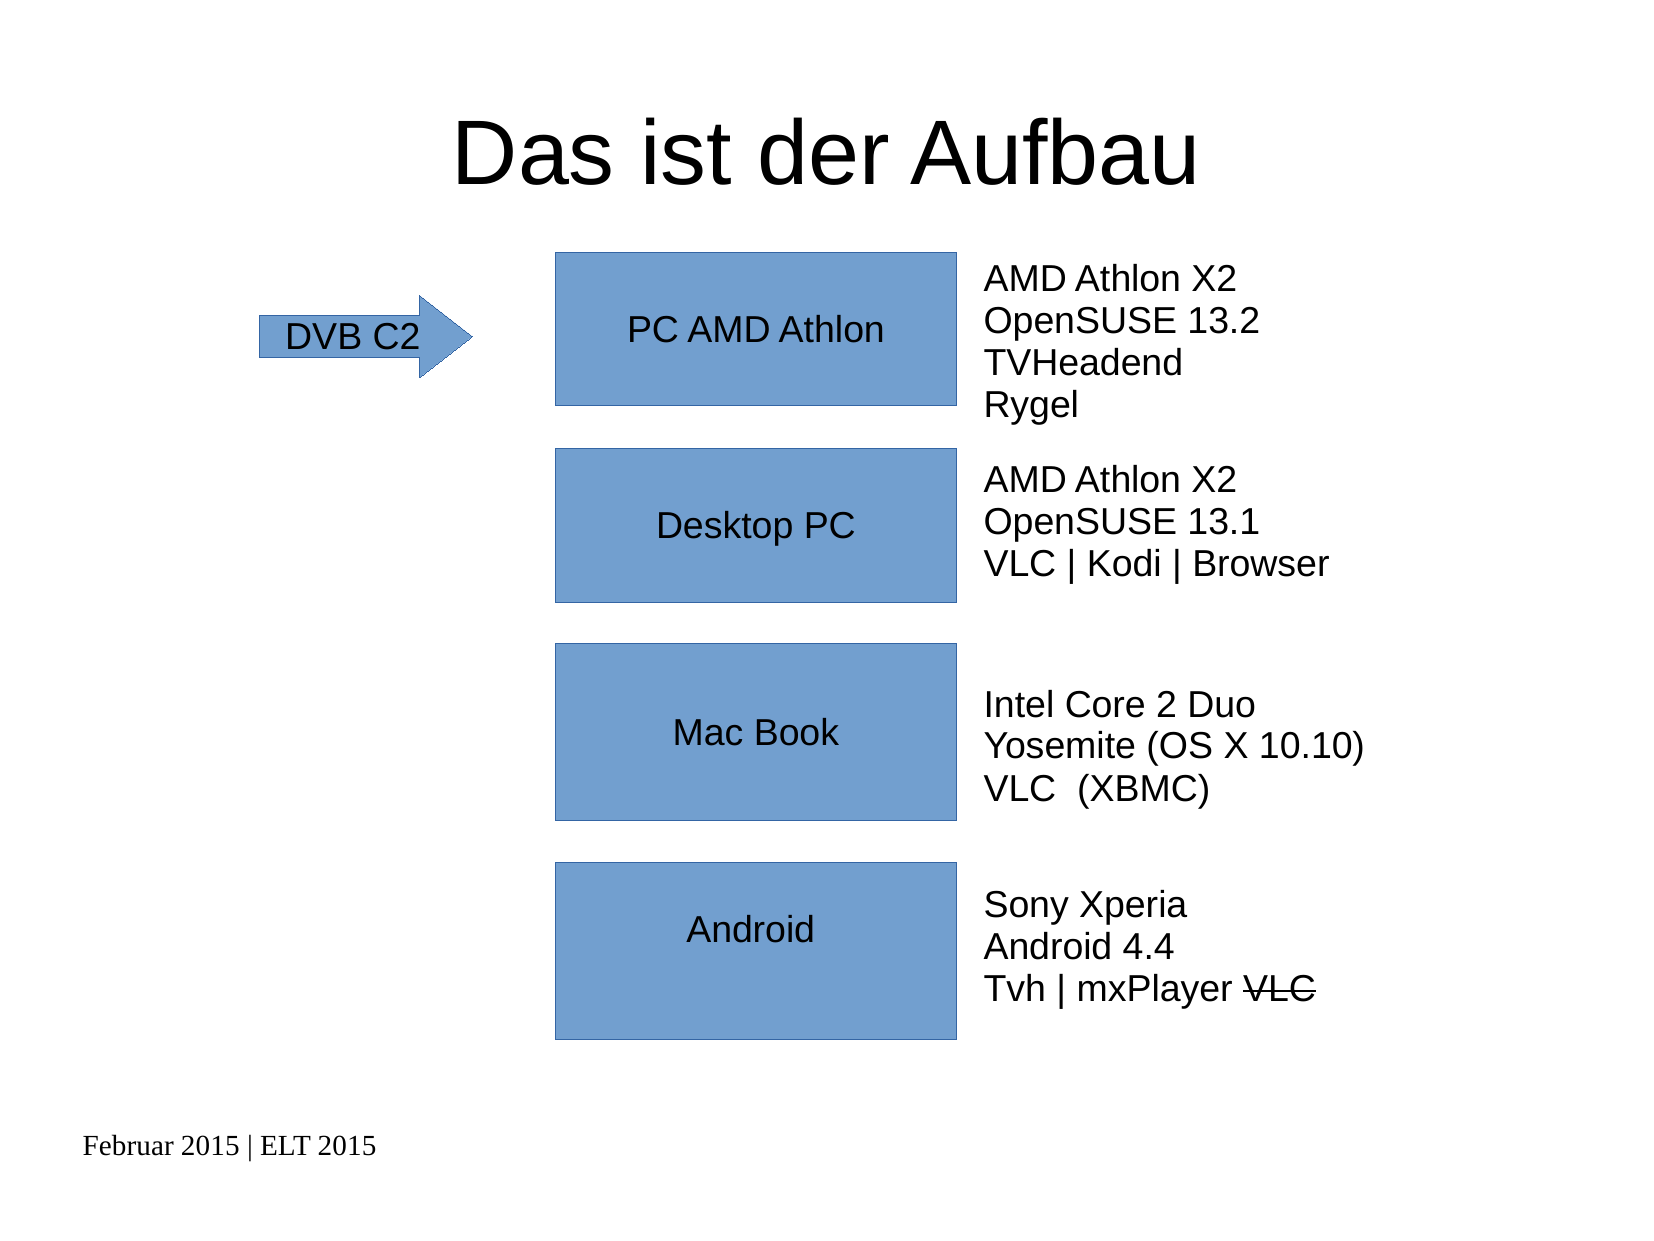

# Das ist der Aufbau
AMD Athlon X2
OpenSUSE 13.2
TVHeadend
Rygel
PC AMD Athlon
DVB C2
Desktop PC
AMD Athlon X2
OpenSUSE 13.1
VLC | Kodi | Browser
Mac Book
Intel Core 2 Duo
Yosemite (OS X 10.10)
VLC (XBMC)
Android
Sony Xperia
Android 4.4
Tvh | mxPlayer VLC